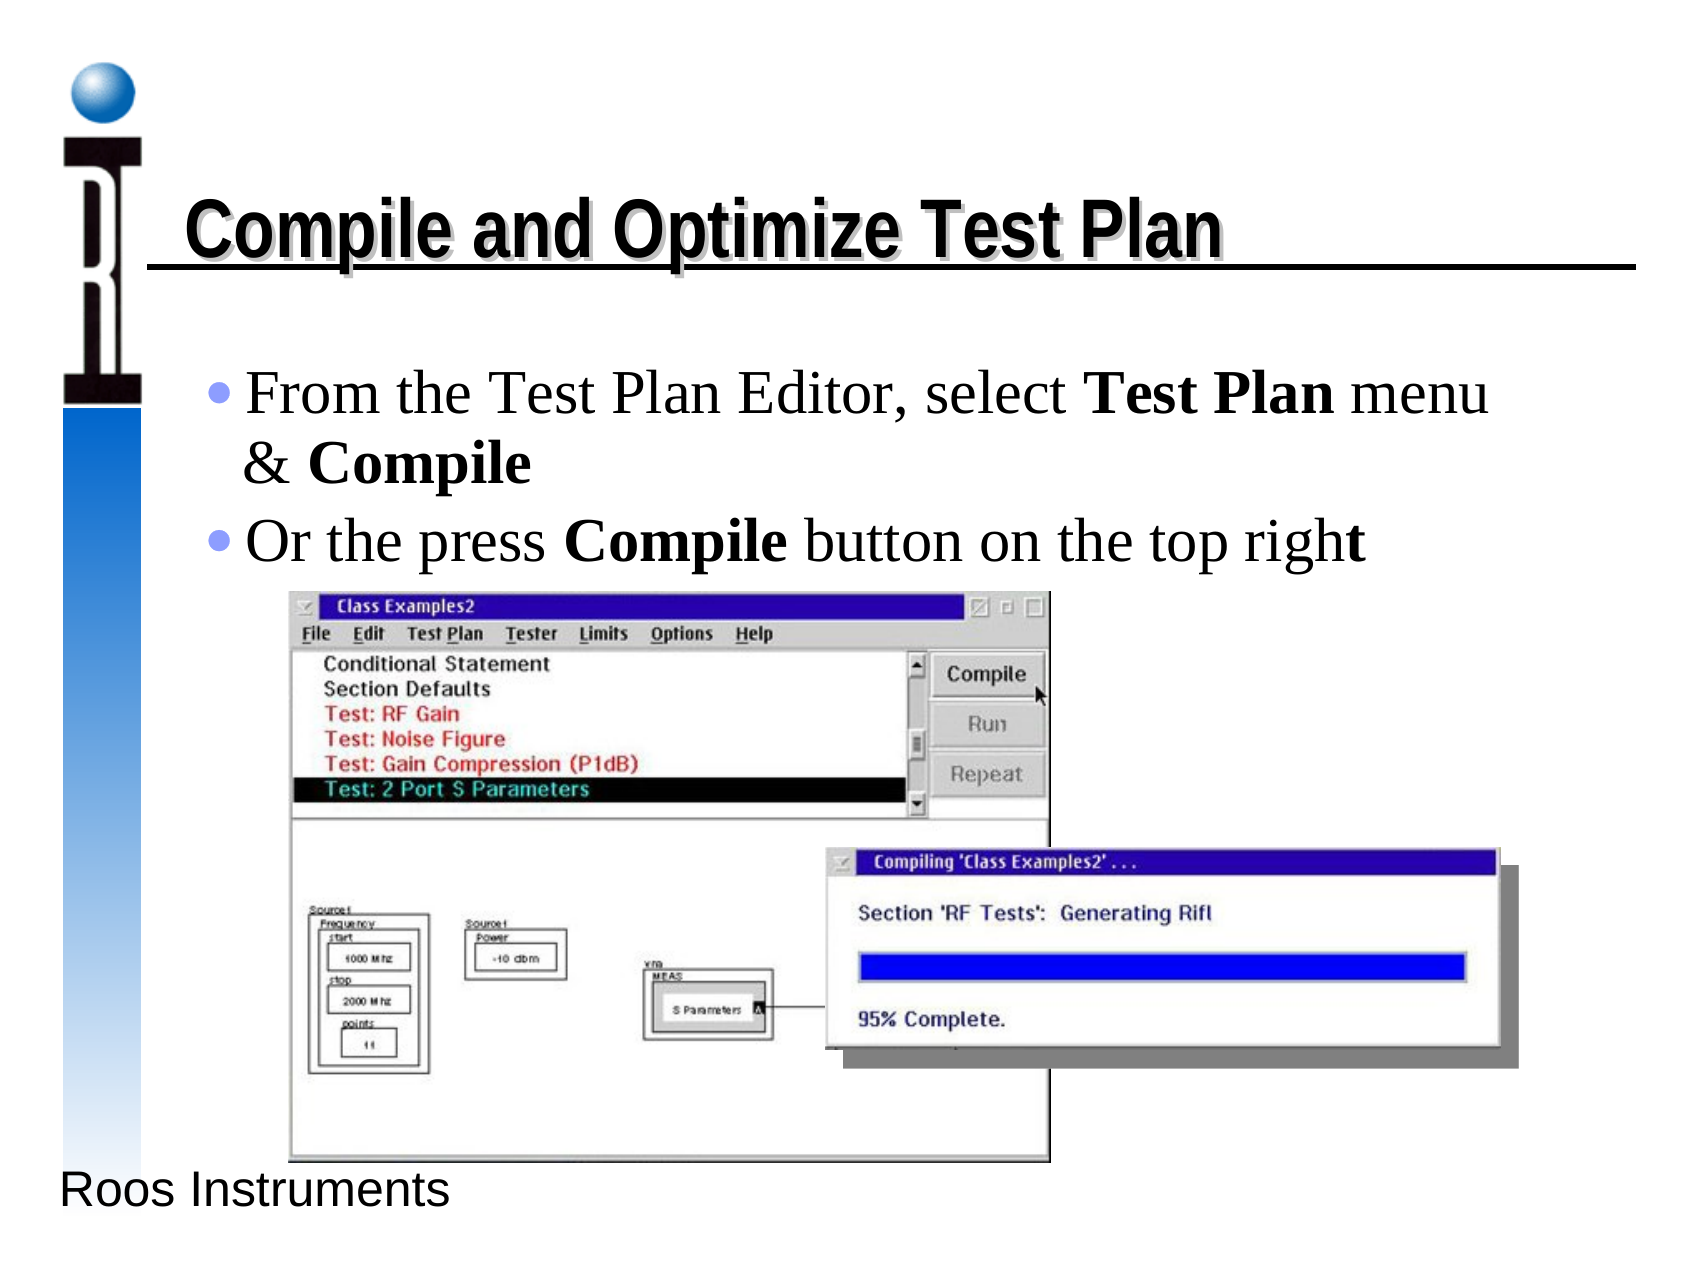

Compile and Optimize Test Plan
From the Test Plan Editor, select Test Plan menu & Compile
Or the press Compile button on the top right